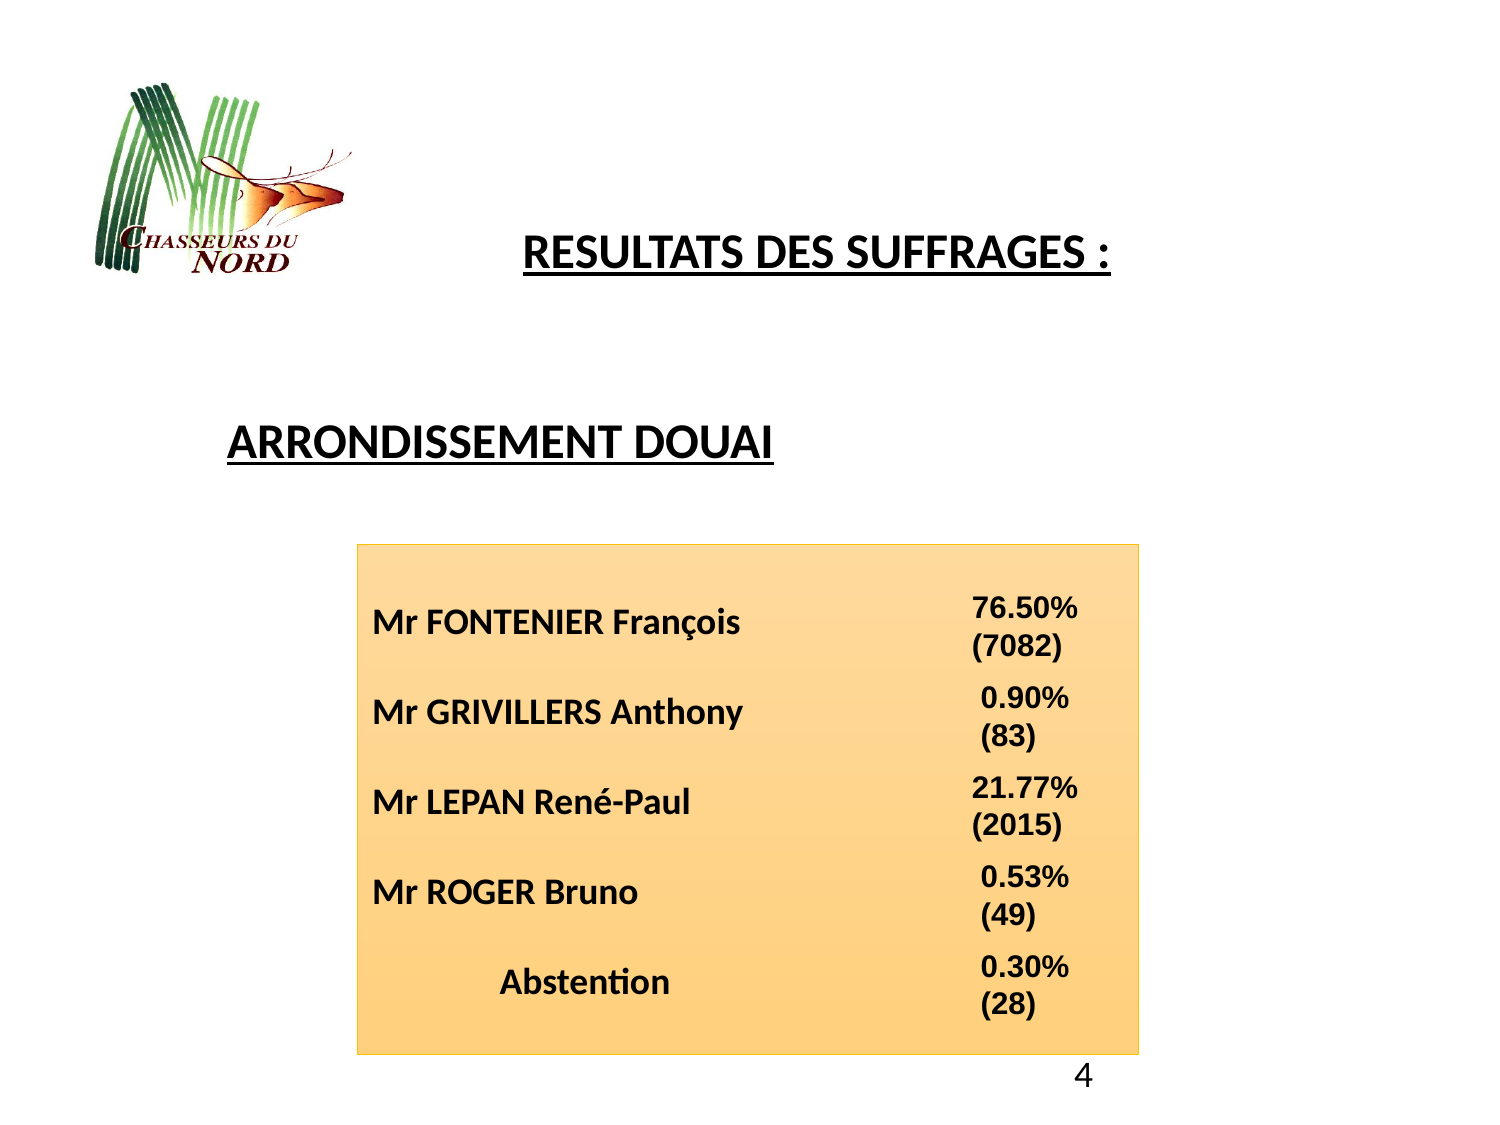

RESULTATS DES SUFFRAGES :
ARRONDISSEMENT DOUAI
Mr FONTENIER François
Mr GRIVILLERS Anthony
Mr LEPAN René-Paul
Mr ROGER Bruno
 Abstention